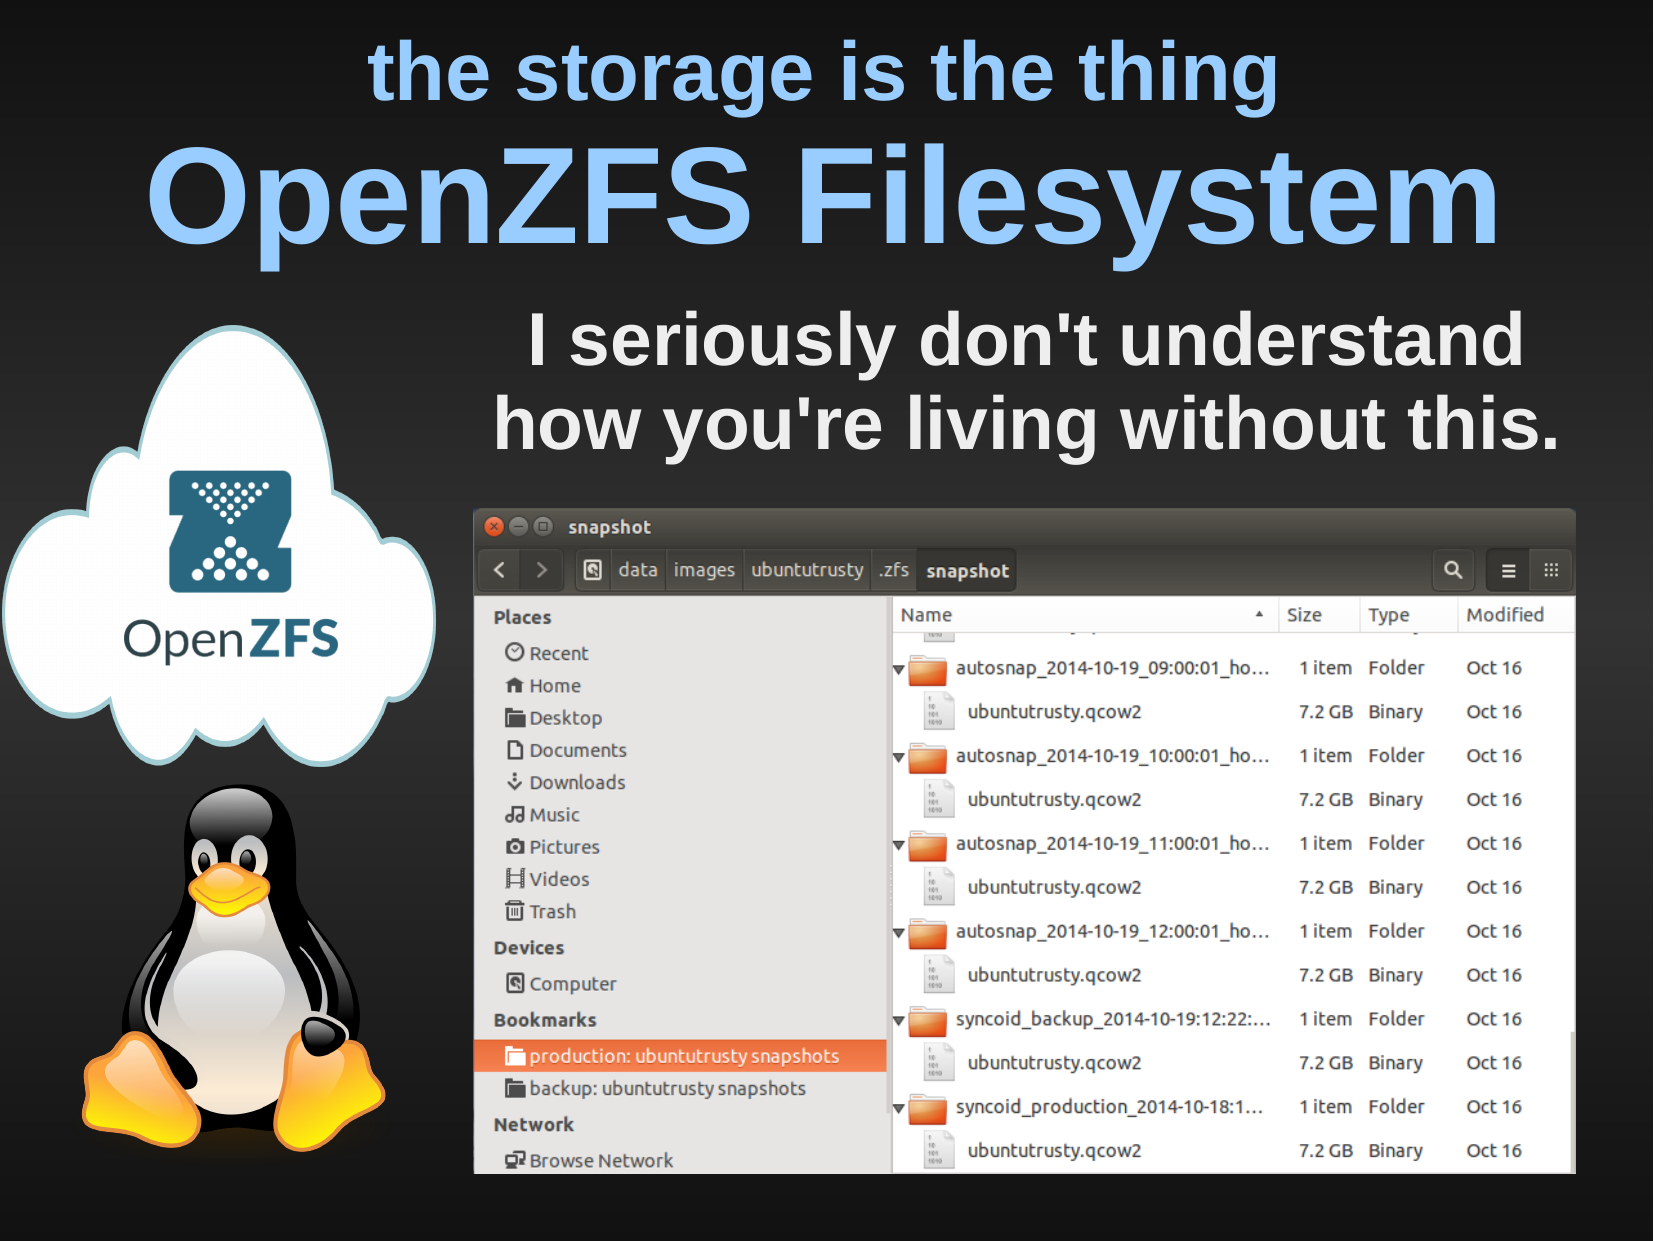

# the storage is the thing OpenZFS Filesystem
I seriously don't understand
how you're living without this.